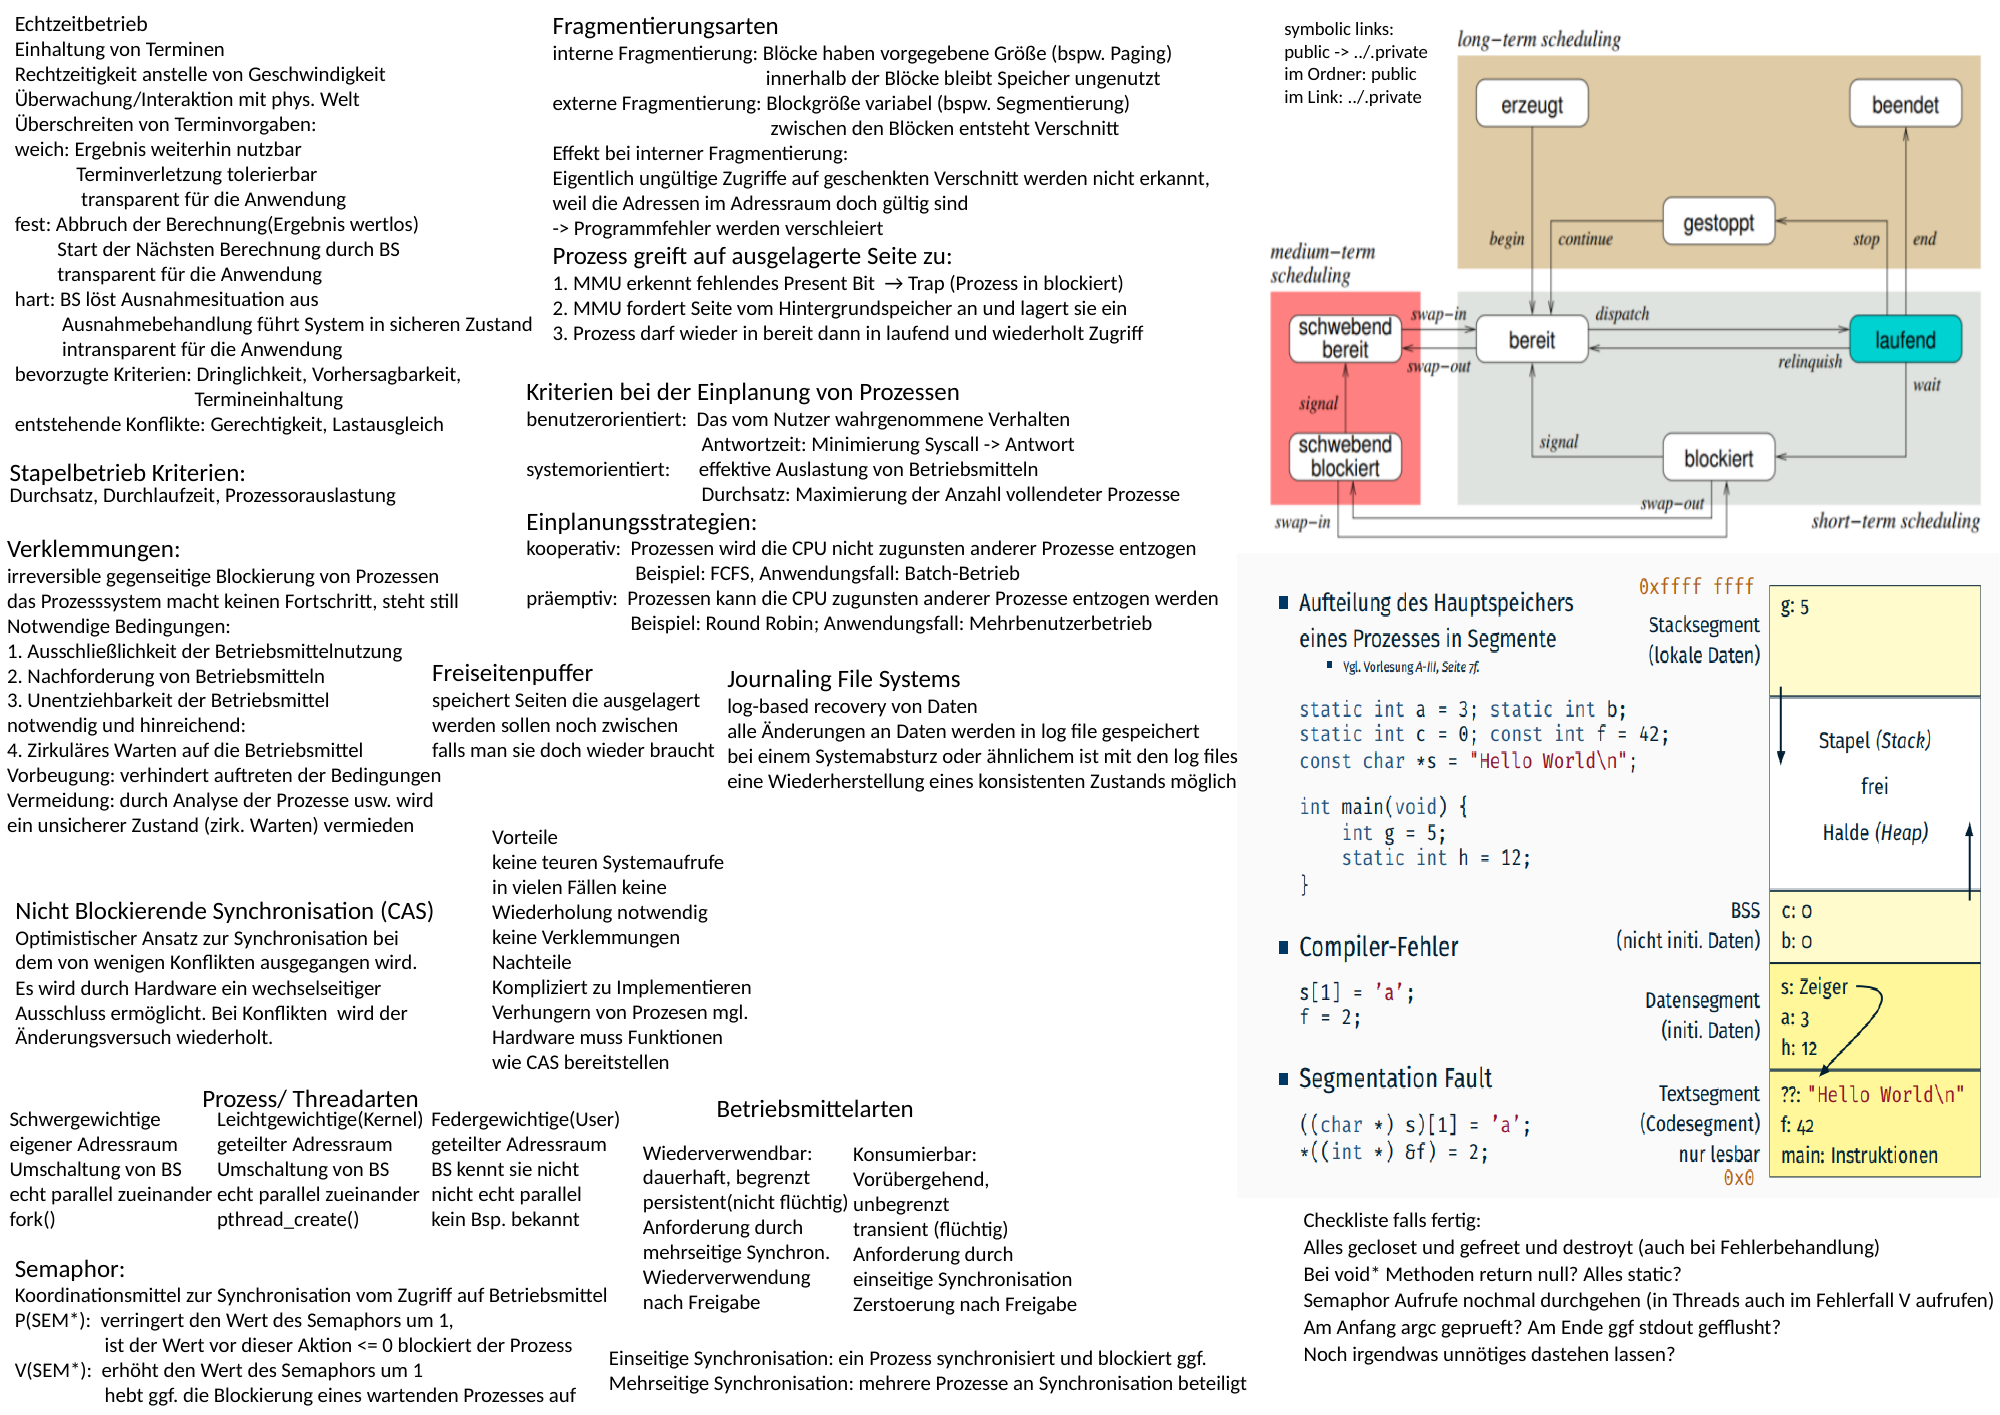

Echtzeitbetrieb
Einhaltung von Terminen
Rechtzeitigkeit anstelle von Geschwindigkeit
Überwachung/Interaktion mit phys. Welt
Überschreiten von Terminvorgaben:
weich: Ergebnis weiterhin nutzbar
 Terminverletzung tolerierbar
 transparent für die Anwendung
fest: Abbruch der Berechnung(Ergebnis wertlos)
 Start der Nächsten Berechnung durch BS
 transparent für die Anwendung
hart: BS löst Ausnahmesituation aus
 Ausnahmebehandlung führt System in sicheren Zustand
 intransparent für die Anwendung
bevorzugte Kriterien: Dringlichkeit, Vorhersagbarkeit,
 Termineinhaltung
entstehende Konflikte: Gerechtigkeit, Lastausgleich
Fragmentierungsarten
interne Fragmentierung: Blöcke haben vorgegebene Größe (bspw. Paging)
 innerhalb der Blöcke bleibt Speicher ungenutzt
externe Fragmentierung: Blockgröße variabel (bspw. Segmentierung)
 zwischen den Blöcken entsteht Verschnitt
Effekt bei interner Fragmentierung:
Eigentlich ungültige Zugriffe auf geschenkten Verschnitt werden nicht erkannt,
weil die Adressen im Adressraum doch gültig sind
-> Programmfehler werden verschleiert
Prozess greift auf ausgelagerte Seite zu:
1. MMU erkennt fehlendes Present Bit → Trap (Prozess in blockiert)
2. MMU fordert Seite vom Hintergrundspeicher an und lagert sie ein
3. Prozess darf wieder in bereit dann in laufend und wiederholt Zugriff
symbolic links:
public -> ../.private
im Ordner: public
im Link: ../.private
Kriterien bei der Einplanung von Prozessen
benutzerorientiert: Das vom Nutzer wahrgenommene Verhalten
 Antwortzeit: Minimierung Syscall -> Antwort
systemorientiert: effektive Auslastung von Betriebsmitteln
 Durchsatz: Maximierung der Anzahl vollendeter Prozesse
Einplanungsstrategien:
kooperativ: Prozessen wird die CPU nicht zugunsten anderer Prozesse entzogen
 Beispiel: FCFS, Anwendungsfall: Batch-Betrieb
präemptiv: Prozessen kann die CPU zugunsten anderer Prozesse entzogen werden
 Beispiel: Round Robin; Anwendungsfall: Mehrbenutzerbetrieb
Stapelbetrieb Kriterien:
Durchsatz, Durchlaufzeit, Prozessorauslastung
Verklemmungen:
irreversible gegenseitige Blockierung von Prozessen
das Prozesssystem macht keinen Fortschritt, steht still
Notwendige Bedingungen:
1. Ausschließlichkeit der Betriebsmittelnutzung
2. Nachforderung von Betriebsmitteln
3. Unentziehbarkeit der Betriebsmittel
notwendig und hinreichend:
4. Zirkuläres Warten auf die Betriebsmittel
Vorbeugung: verhindert auftreten der Bedingungen
Vermeidung: durch Analyse der Prozesse usw. wird ein unsicherer Zustand (zirk. Warten) vermieden
Freiseitenpuffer
speichert Seiten die ausgelagert
werden sollen noch zwischen
falls man sie doch wieder braucht
Journaling File Systems
log-based recovery von Daten
alle Änderungen an Daten werden in log file gespeichert
bei einem Systemabsturz oder ähnlichem ist mit den log files
eine Wiederherstellung eines konsistenten Zustands möglich
Vorteile
keine teuren Systemaufrufe
in vielen Fällen keine
Wiederholung notwendig
keine Verklemmungen
Nachteile
Kompliziert zu Implementieren
Verhungern von Prozesen mgl.
Hardware muss Funktionen
wie CAS bereitstellen
Nicht Blockierende Synchronisation (CAS)
Optimistischer Ansatz zur Synchronisation bei
dem von wenigen Konflikten ausgegangen wird.
Es wird durch Hardware ein wechselseitiger
Ausschluss ermöglicht. Bei Konflikten wird der
Änderungsversuch wiederholt.
Prozess/ Threadarten
Betriebsmittelarten
Schwergewichtige
eigener Adressraum
Umschaltung von BS
echt parallel zueinander
fork()
Leichtgewichtige(Kernel)
geteilter Adressraum
Umschaltung von BS
echt parallel zueinander
pthread_create()
Federgewichtige(User)
geteilter Adressraum
BS kennt sie nicht
nicht echt parallel
kein Bsp. bekannt
Wiederverwendbar:
dauerhaft, begrenzt
persistent(nicht flüchtig)
Anforderung durch
mehrseitige Synchron.
Wiederverwendung
nach Freigabe
Konsumierbar:
Vorübergehend,
unbegrenzt
transient (flüchtig)
Anforderung durch
einseitige Synchronisation
Zerstoerung nach Freigabe
Checkliste falls fertig:
Alles gecloset und gefreet und destroyt (auch bei Fehlerbehandlung)
Bei void* Methoden return null? Alles static?
Semaphor Aufrufe nochmal durchgehen (in Threads auch im Fehlerfall V aufrufen)
Am Anfang argc geprueft? Am Ende ggf stdout gefflusht?
Noch irgendwas unnötiges dastehen lassen?
Semaphor:
Koordinationsmittel zur Synchronisation vom Zugriff auf Betriebsmittel
P(SEM*): verringert den Wert des Semaphors um 1,
 ist der Wert vor dieser Aktion <= 0 blockiert der Prozess
V(SEM*): erhöht den Wert des Semaphors um 1
 hebt ggf. die Blockierung eines wartenden Prozesses auf
Einseitige Synchronisation: ein Prozess synchronisiert und blockiert ggf.
Mehrseitige Synchronisation: mehrere Prozesse an Synchronisation beteiligt